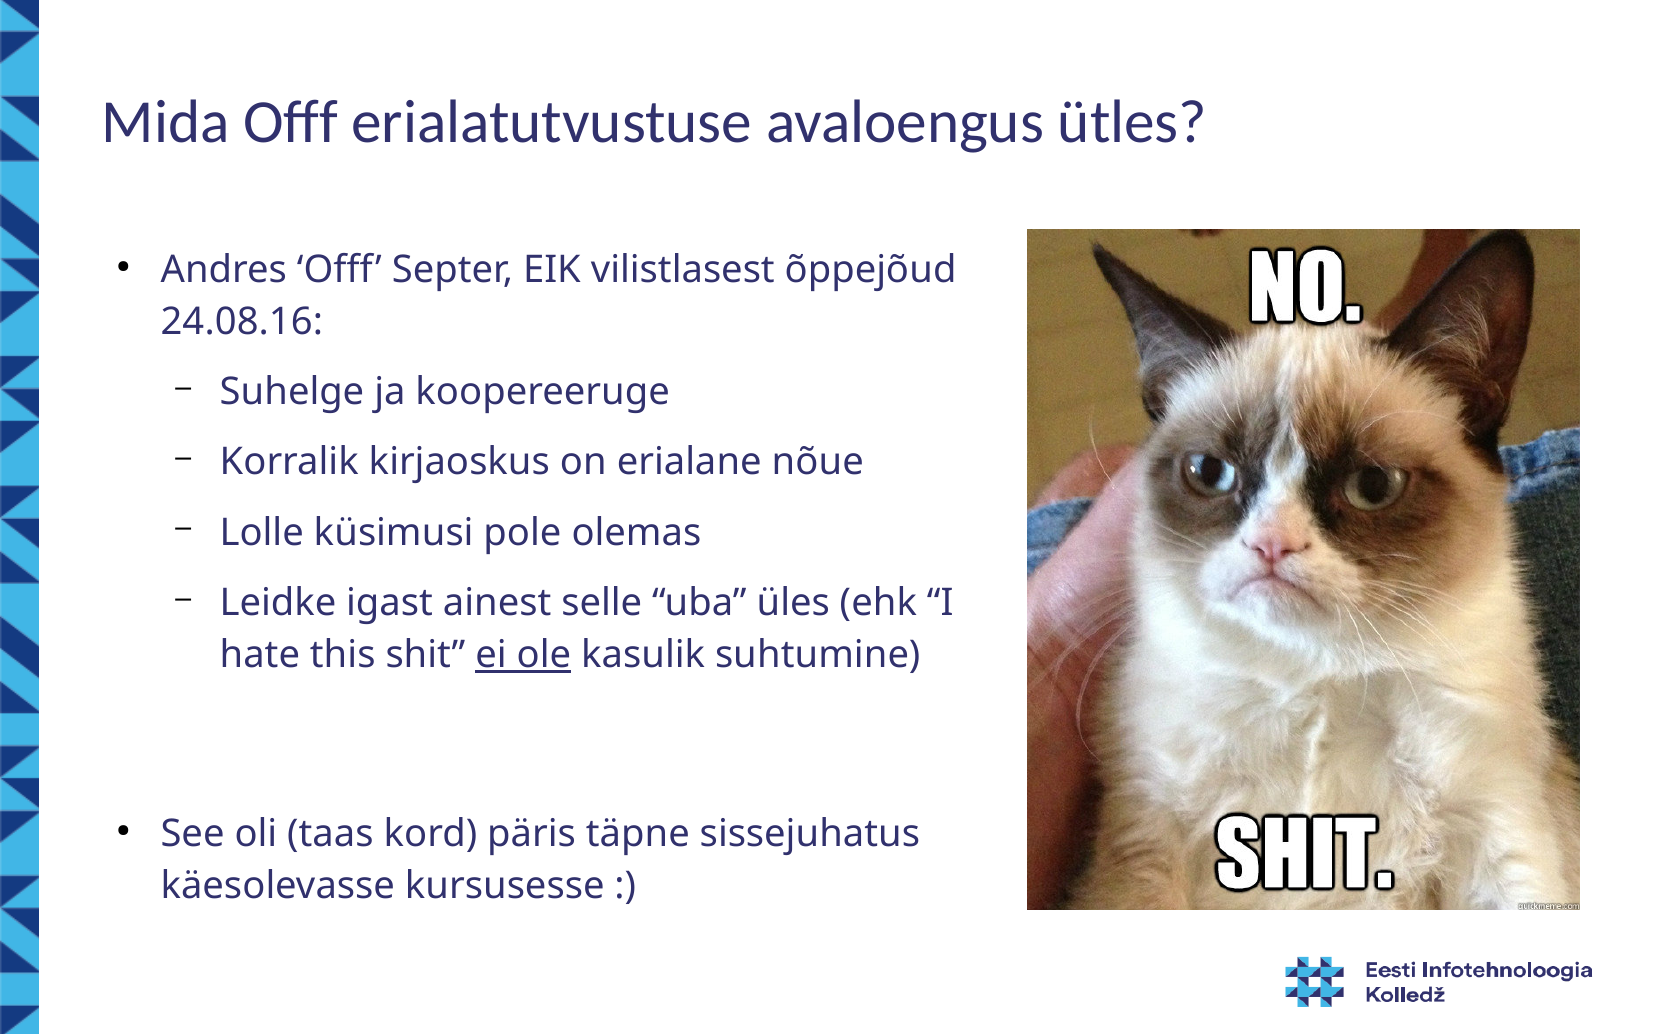

# Mida Offf erialatutvustuse avaloengus ütles?
Andres ‘Offf’ Septer, EIK vilistlasest õppejõud 24.08.16:
Suhelge ja koopereeruge
Korralik kirjaoskus on erialane nõue
Lolle küsimusi pole olemas
Leidke igast ainest selle “uba” üles (ehk “I hate this shit” ei ole kasulik suhtumine)
See oli (taas kord) päris täpne sissejuhatus käesolevasse kursusesse :)